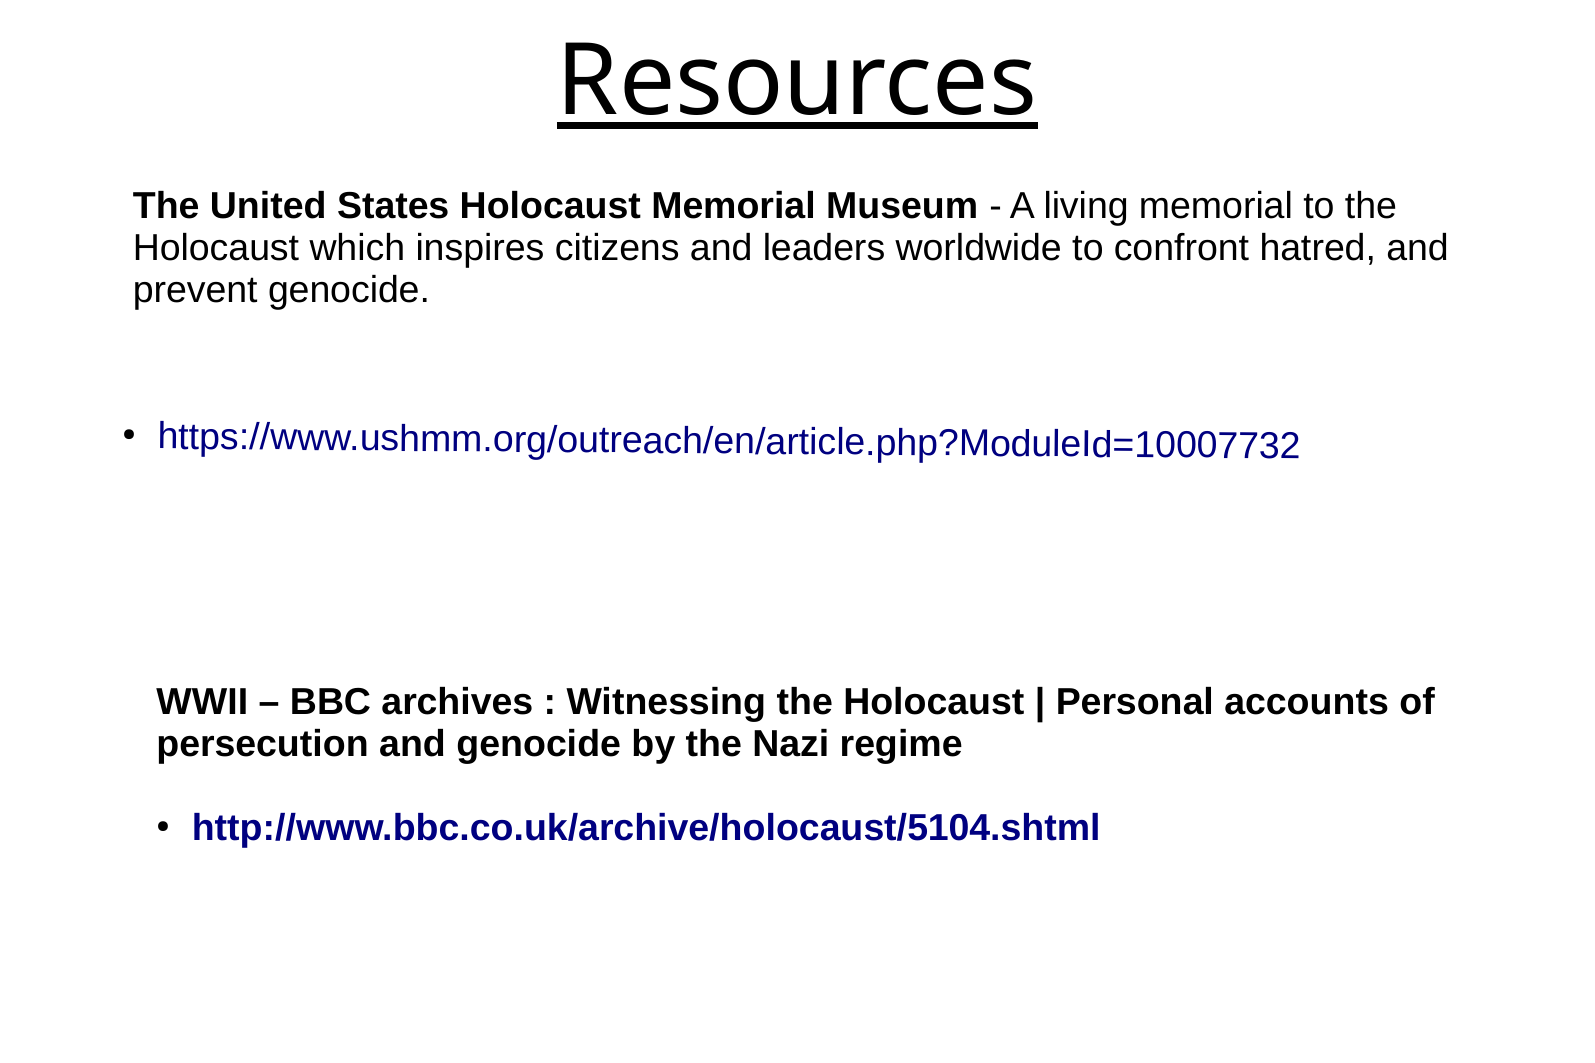

Resources
The United States Holocaust Memorial Museum - A living memorial to the Holocaust which inspires citizens and leaders worldwide to confront hatred, and prevent genocide.
https://www.ushmm.org/outreach/en/article.php?ModuleId=10007732
WWII – BBC archives : Witnessing the Holocaust | Personal accounts of persecution and genocide by the Nazi regime
http://www.bbc.co.uk/archive/holocaust/5104.shtml